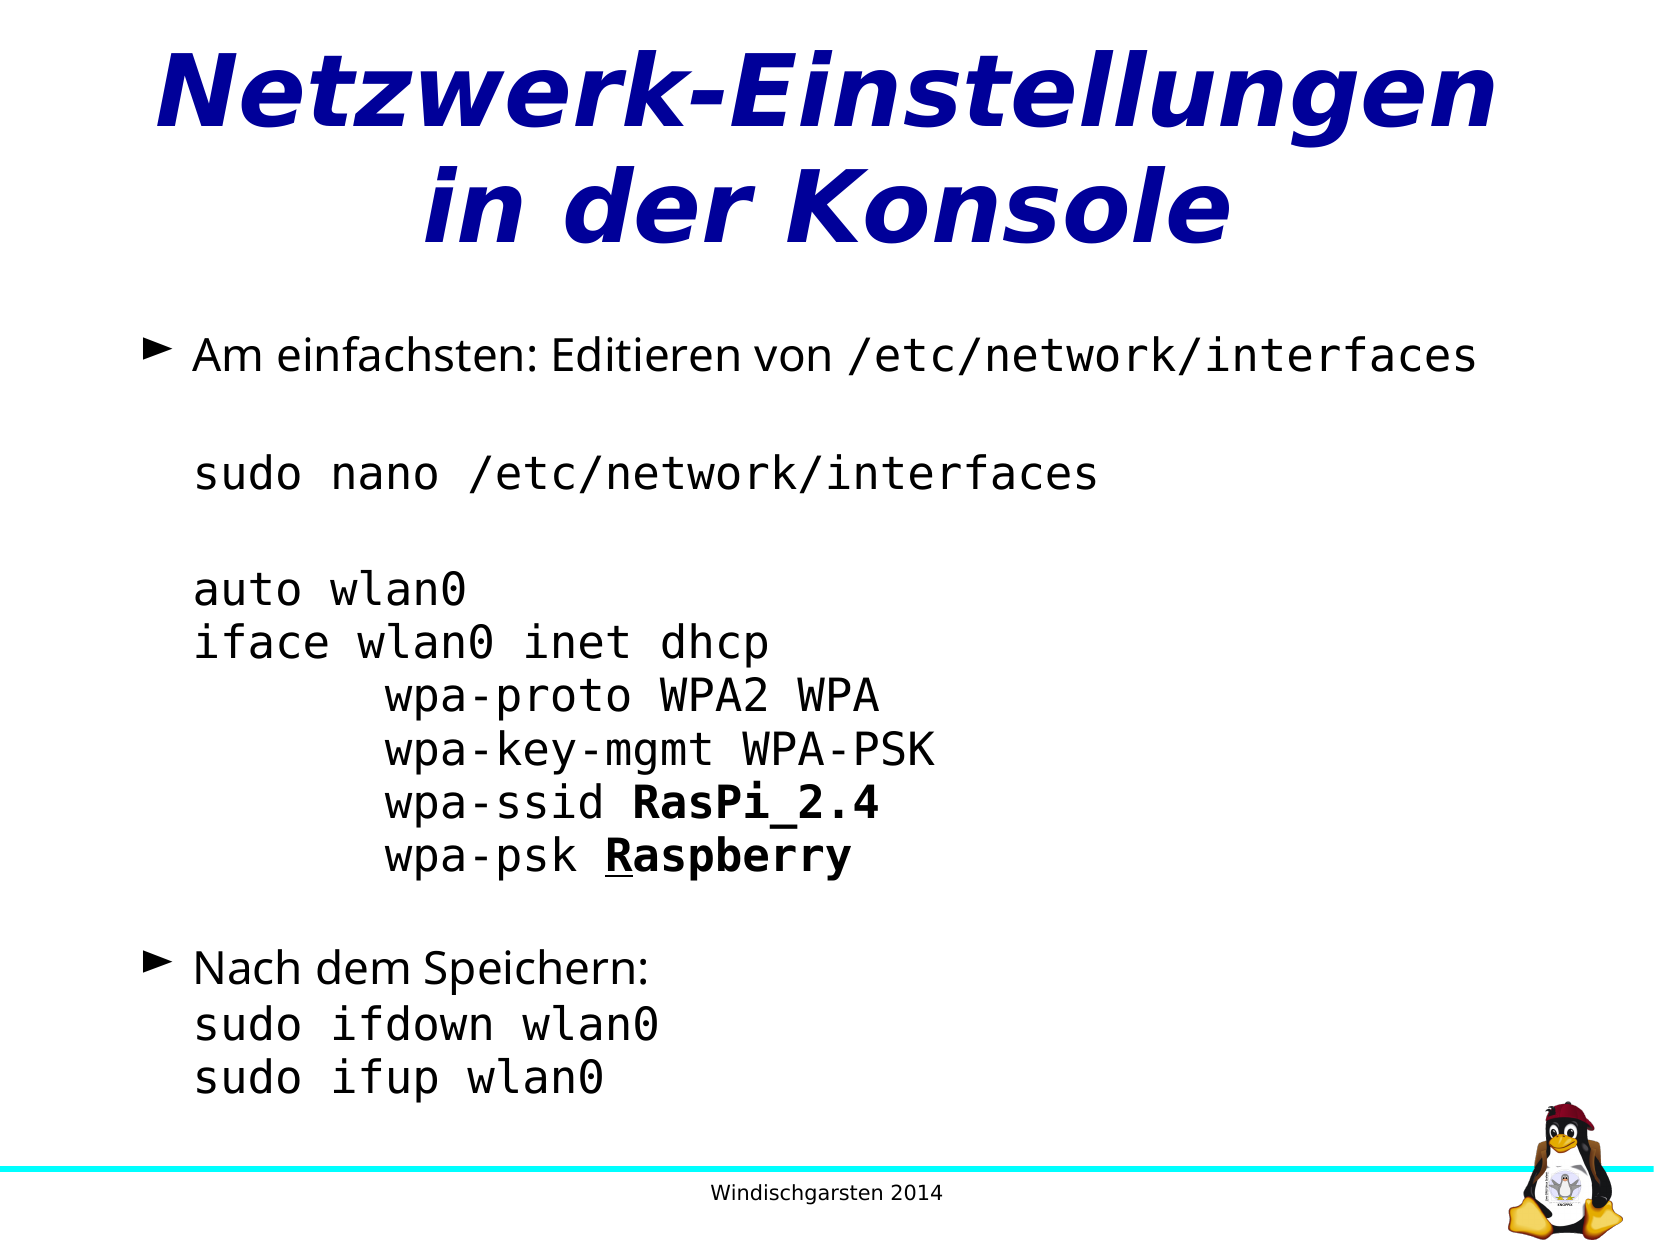

# Netzwerk-Einstellungen in der Konsole
Am einfachsten: Editieren von /etc/network/interfaces
sudo nano /etc/network/interfaces
auto wlan0
iface wlan0 inet dhcp
 wpa-proto WPA2 WPA
 wpa-key-mgmt WPA-PSK
 wpa-ssid RasPi_2.4
 wpa-psk Raspberry
Nach dem Speichern:
sudo ifdown wlan0
sudo ifup wlan0